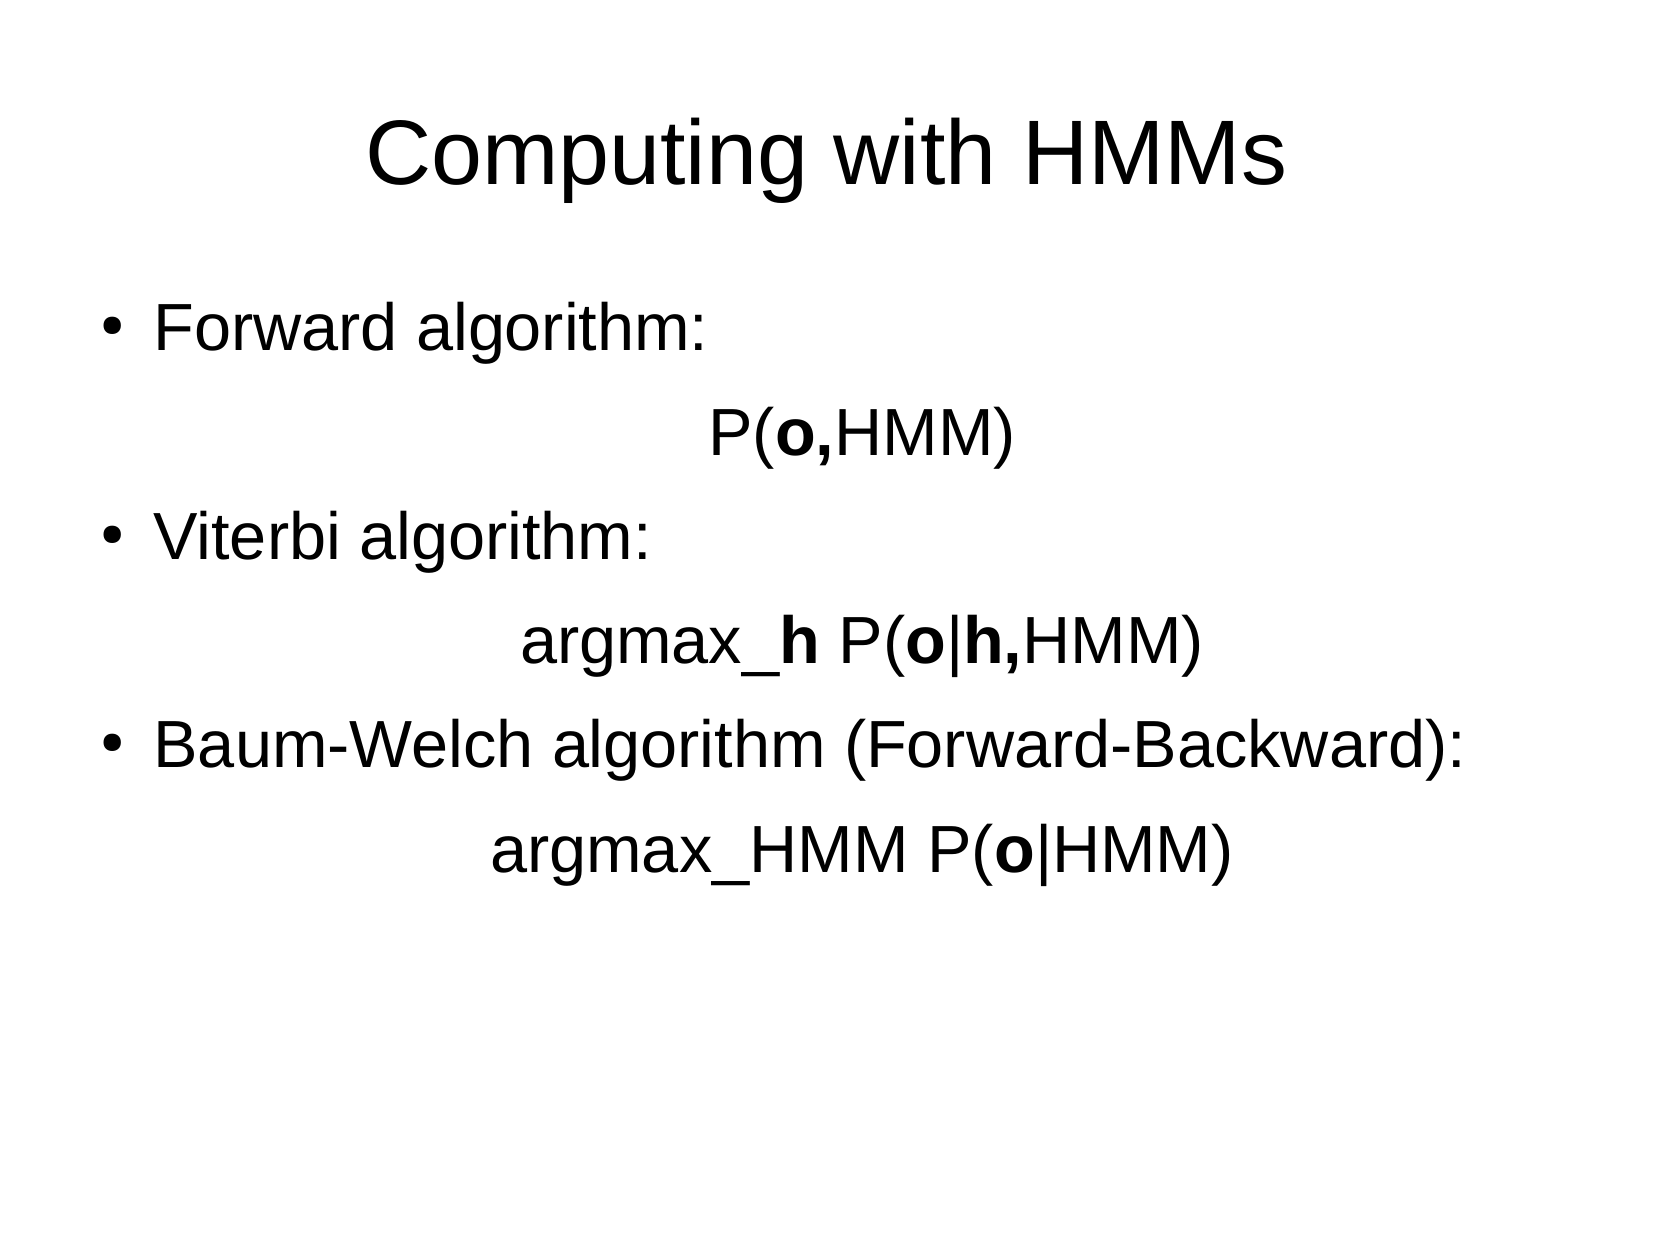

# Computing with HMMs
Forward algorithm:
P(o,HMM)
Viterbi algorithm:
argmax_h P(o|h,HMM)
Baum-Welch algorithm (Forward-Backward):
argmax_HMM P(o|HMM)